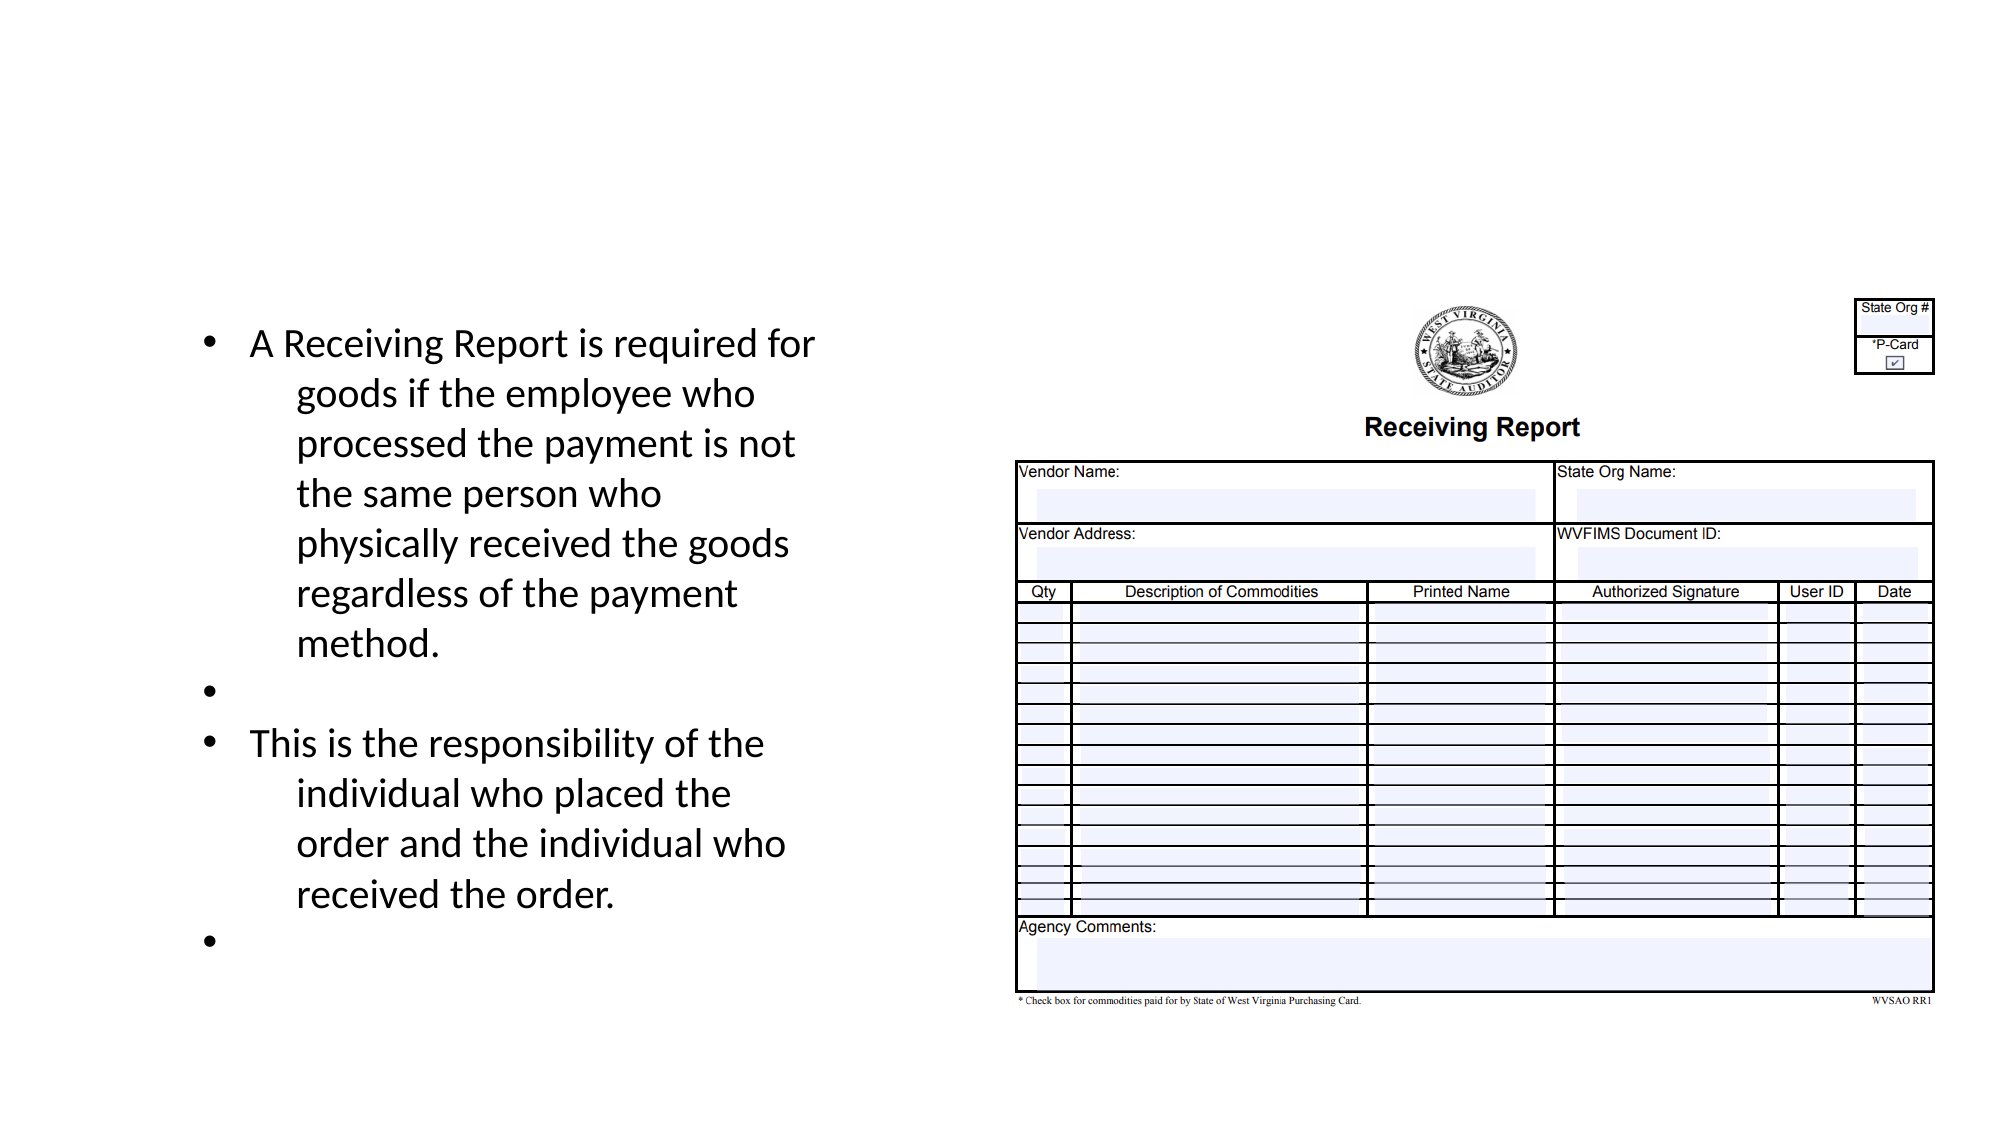

# Receiving Report
A Receiving Report is required for goods if the employee who processed the payment is not the same person who physically received the goods regardless of the payment method.
This is the responsibility of the individual who placed the order and the individual who received the order.